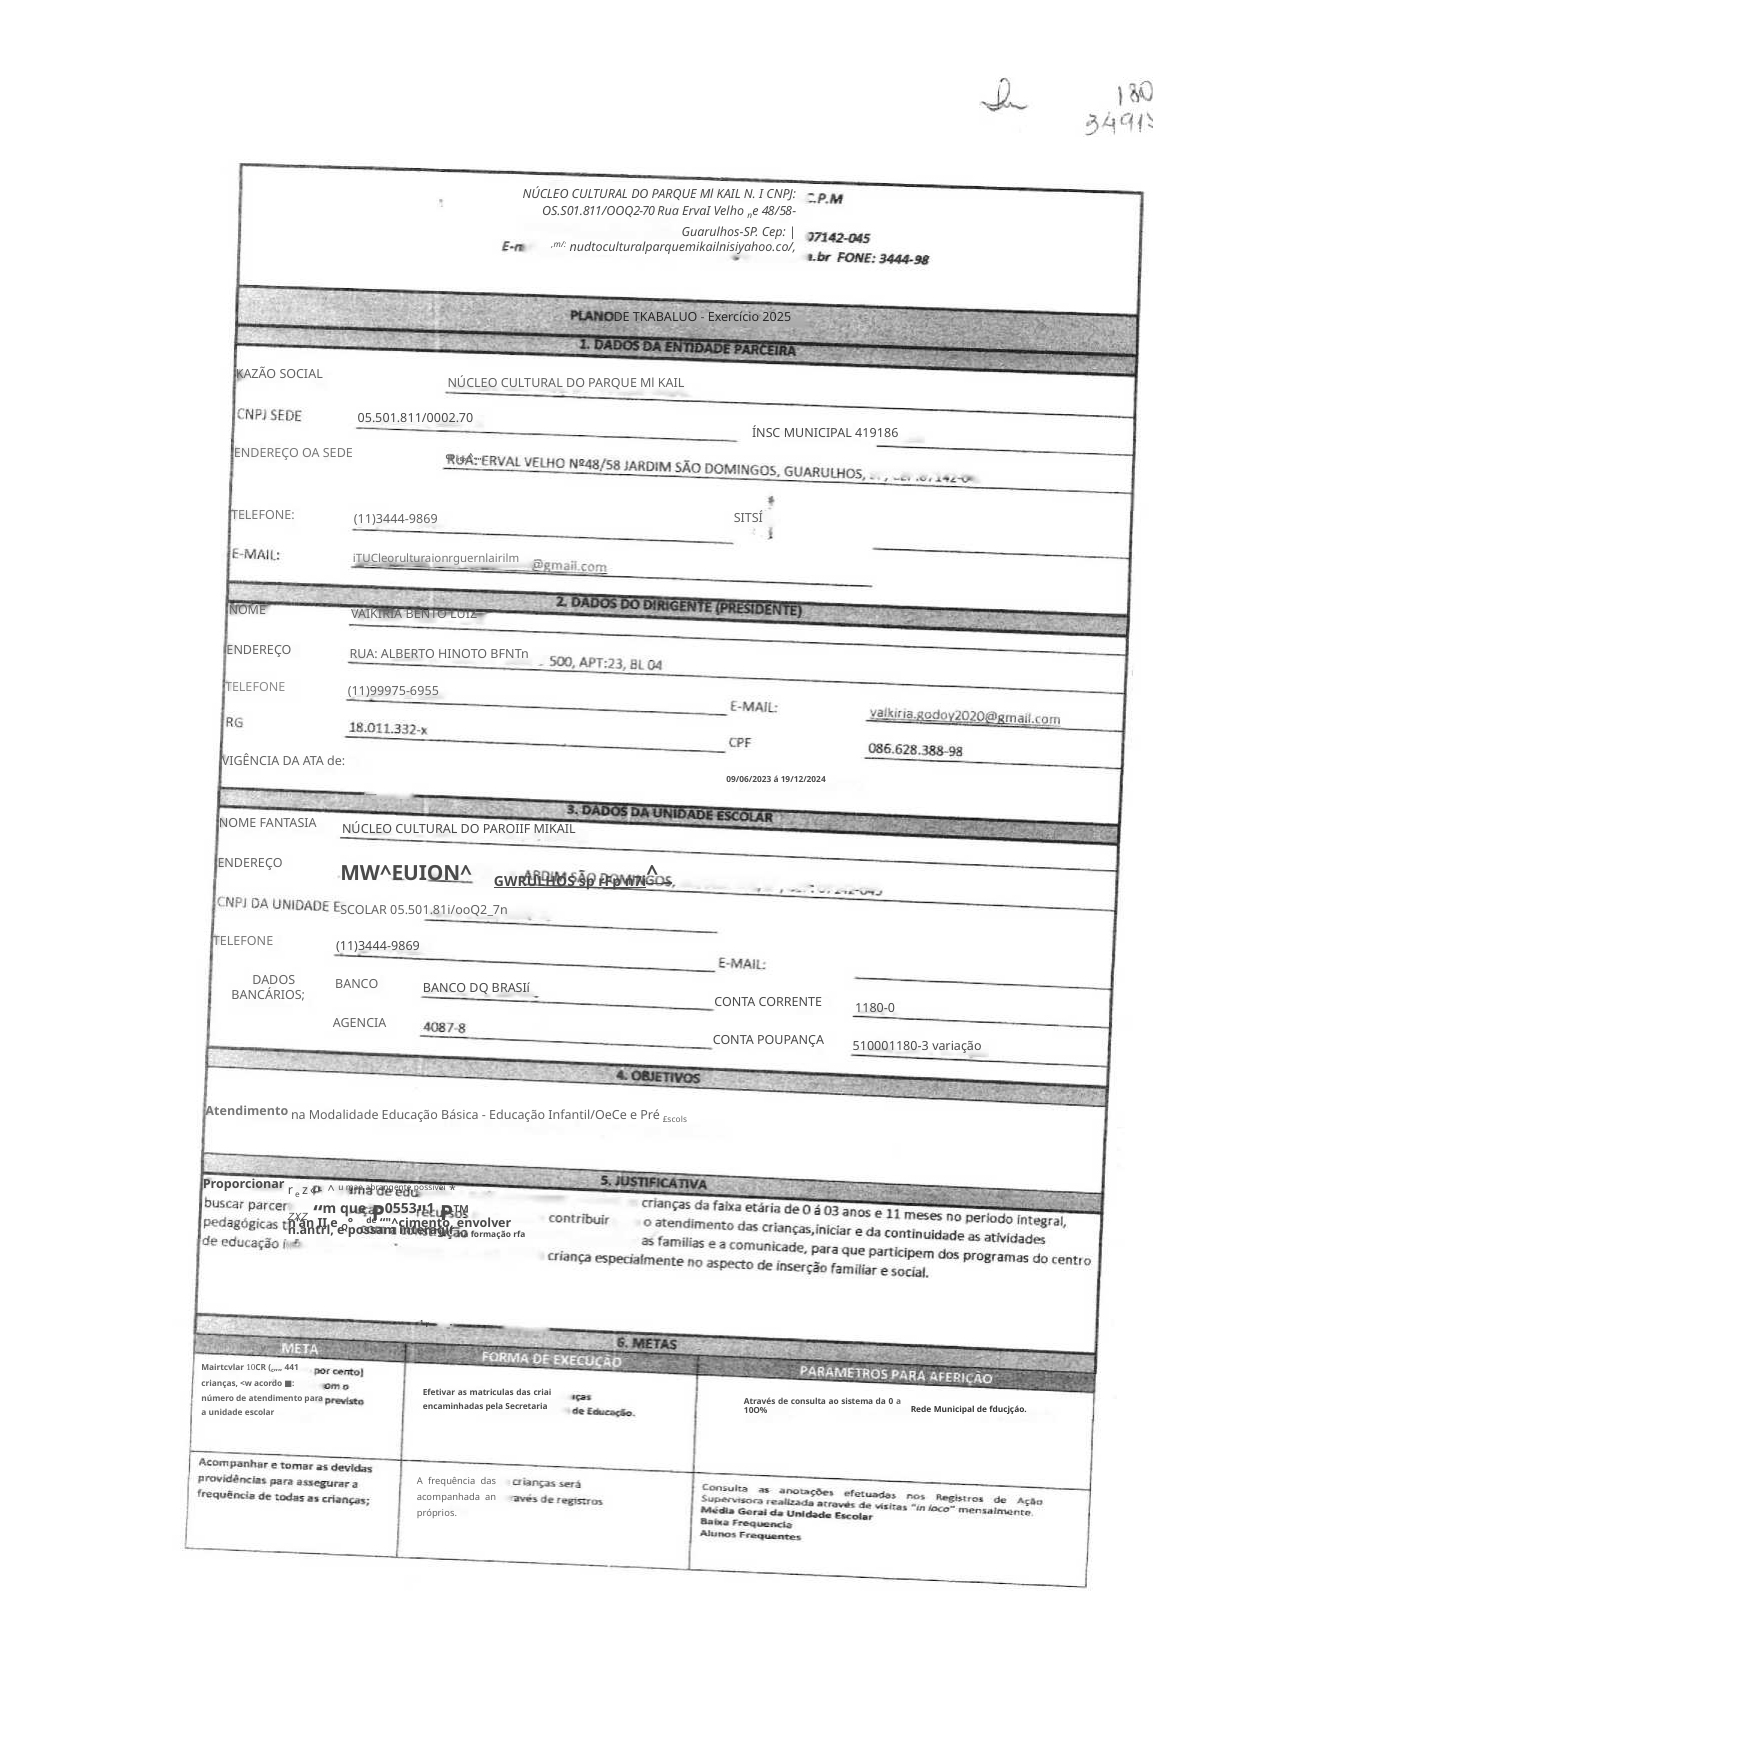

NÚCLEO CULTURAL DO PARQUE Ml KAIL N. I CNPJ: OS.S01.811/OOQ2-70 Rua ErvaI Velho ne 48/58-Guarulhos-SP. Cep: |
,m/: nudtoculturalparquemikailnisiyahoo.co/,
DE TKABALUO - Exercício 2025
KAZÃO SOCIAL
NÚCLEO CULTURAL do PARQUE Ml KAIL
05.501.811/0002.70
ÍNSC MUNICIPAL 419186
ENDEREÇO OA SEDE
cp rEp.^.,„r
TELEFONE:
sitSí
(11)3444-9869
iTUCleorulturaionrguernlairilm
NOME
VAIKIRÍA BENTO LUIZ
ENDEREÇO
RUA: ALBERTO HINOTO BFNTn
TELEFONE
(11)99975-6955
VIGÊNCIA DA ATA de:
09/06/2023 á 19/12/2024
—-
NOME FANTASIA
NÚCLEO CULTURAL DO PAROIIF MIKAIL
ENDEREÇO
Mw^euion^ gwrulhos sp rFp n7i^ _
SCOLAR 05.501.81i/ooQ2_7n
TELEFONE
(11)3444-9869
DADOS
BANCÁRIOS;
BANCO
BANCO dq BRASIí
CONTA CORRENTE
1180-0
AGENCIA
CONTA POUPANÇA
510001180-3 variação
Atendimento
na Modalidade Educação Básica - Educação Infantil/OeCe e Pré £scols
Proporcionar
rez«- ^ u mae abrangente possivei *
ZXZ “m que P0553"1 P™
n'an II e Q° de “"^cimento, envolver
n.antrl, e possam interagir na formação rfa
1 r— _-
Mairtcvlar 10CR (c„„ 441 crianças, <w acordo ■: número de atendimento para a unidade escolar
Efetivar as matriculas das criai encaminhadas pela Secretaria
Através de consulta ao sistema da 0 a 10O%
Rede Municipal de fducjçáo.
A frequência das acompanhada an próprios.